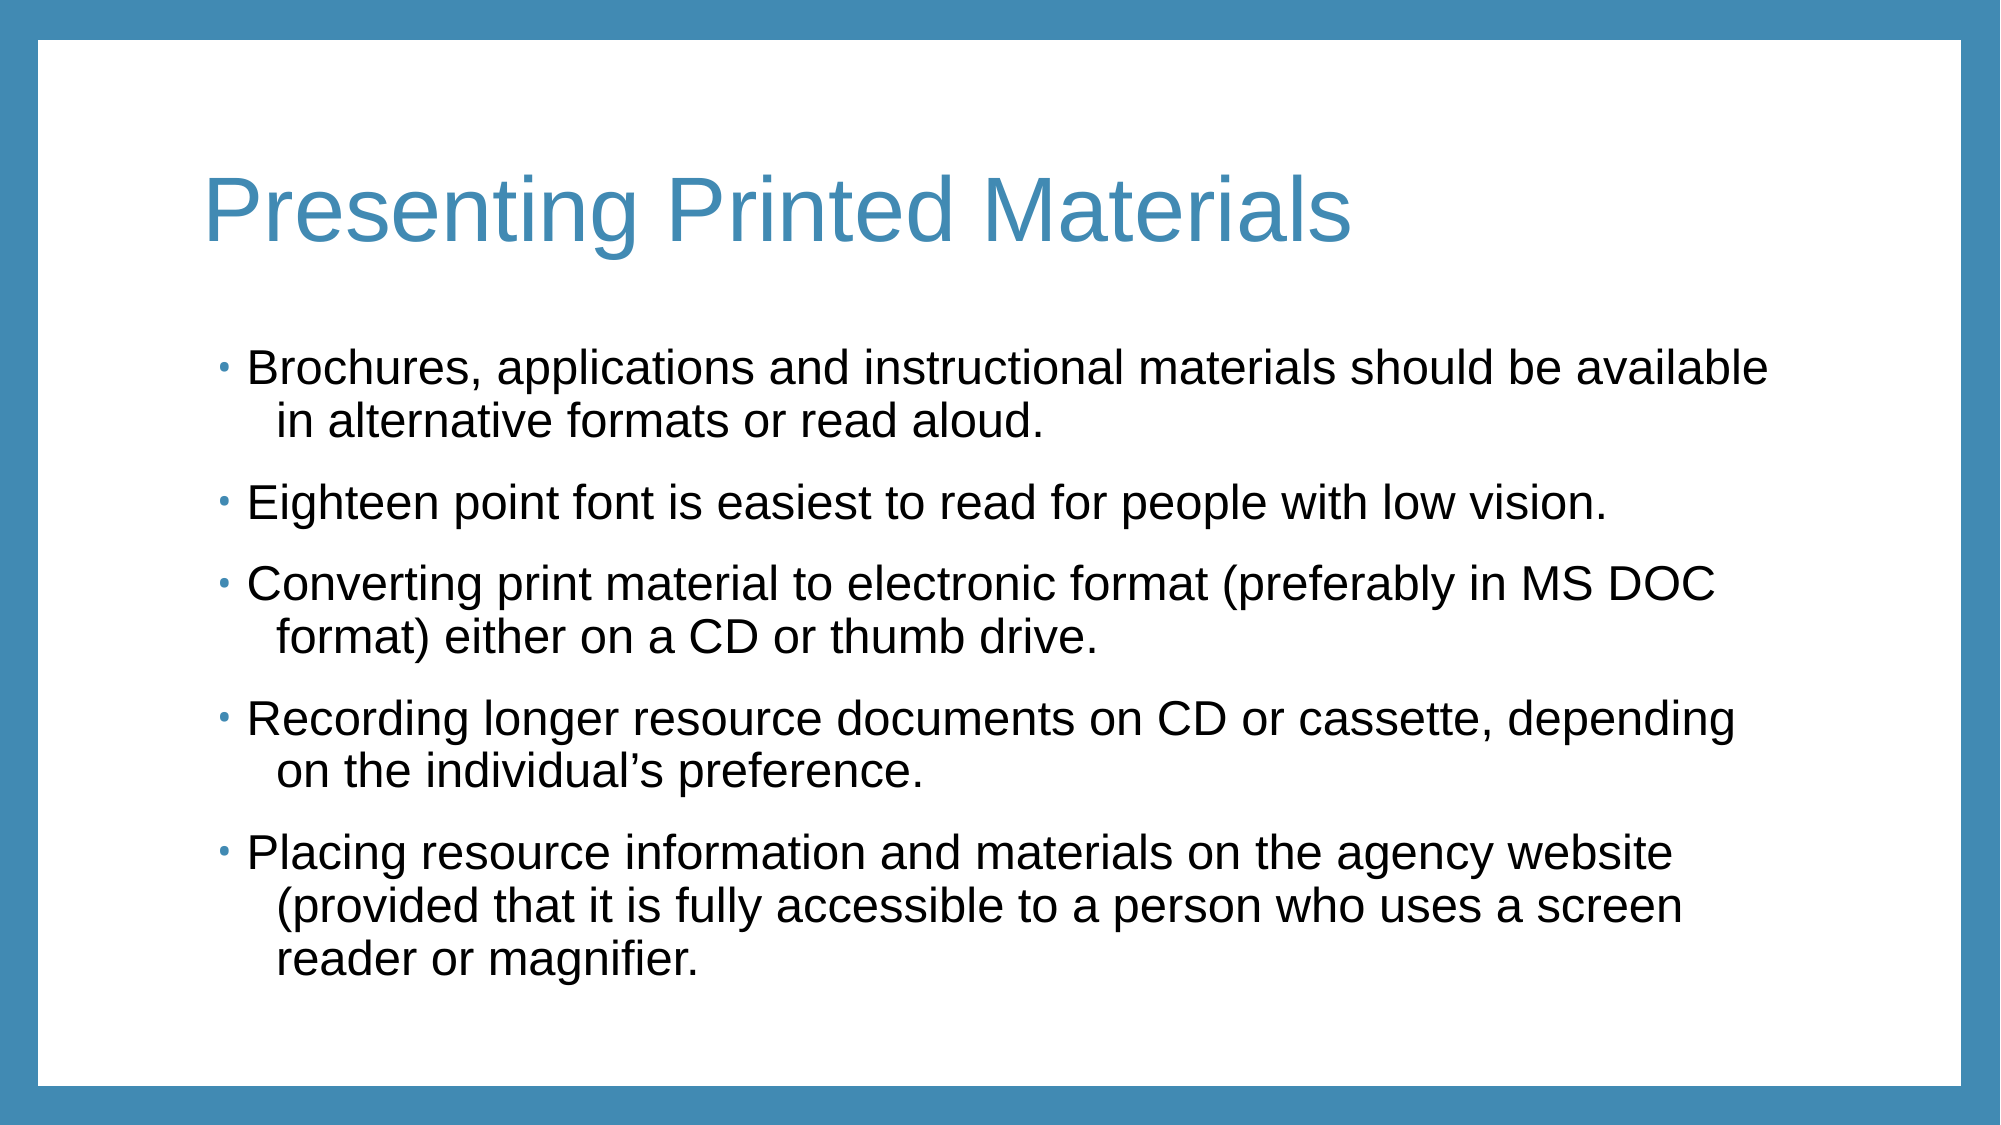

# Presenting Printed Materials
Brochures, applications and instructional materials should be available in alternative formats or read aloud.
Eighteen point font is easiest to read for people with low vision.
Converting print material to electronic format (preferably in MS DOC format) either on a CD or thumb drive.
Recording longer resource documents on CD or cassette, depending on the individual’s preference.
Placing resource information and materials on the agency website (provided that it is fully accessible to a person who uses a screen reader or magnifier.